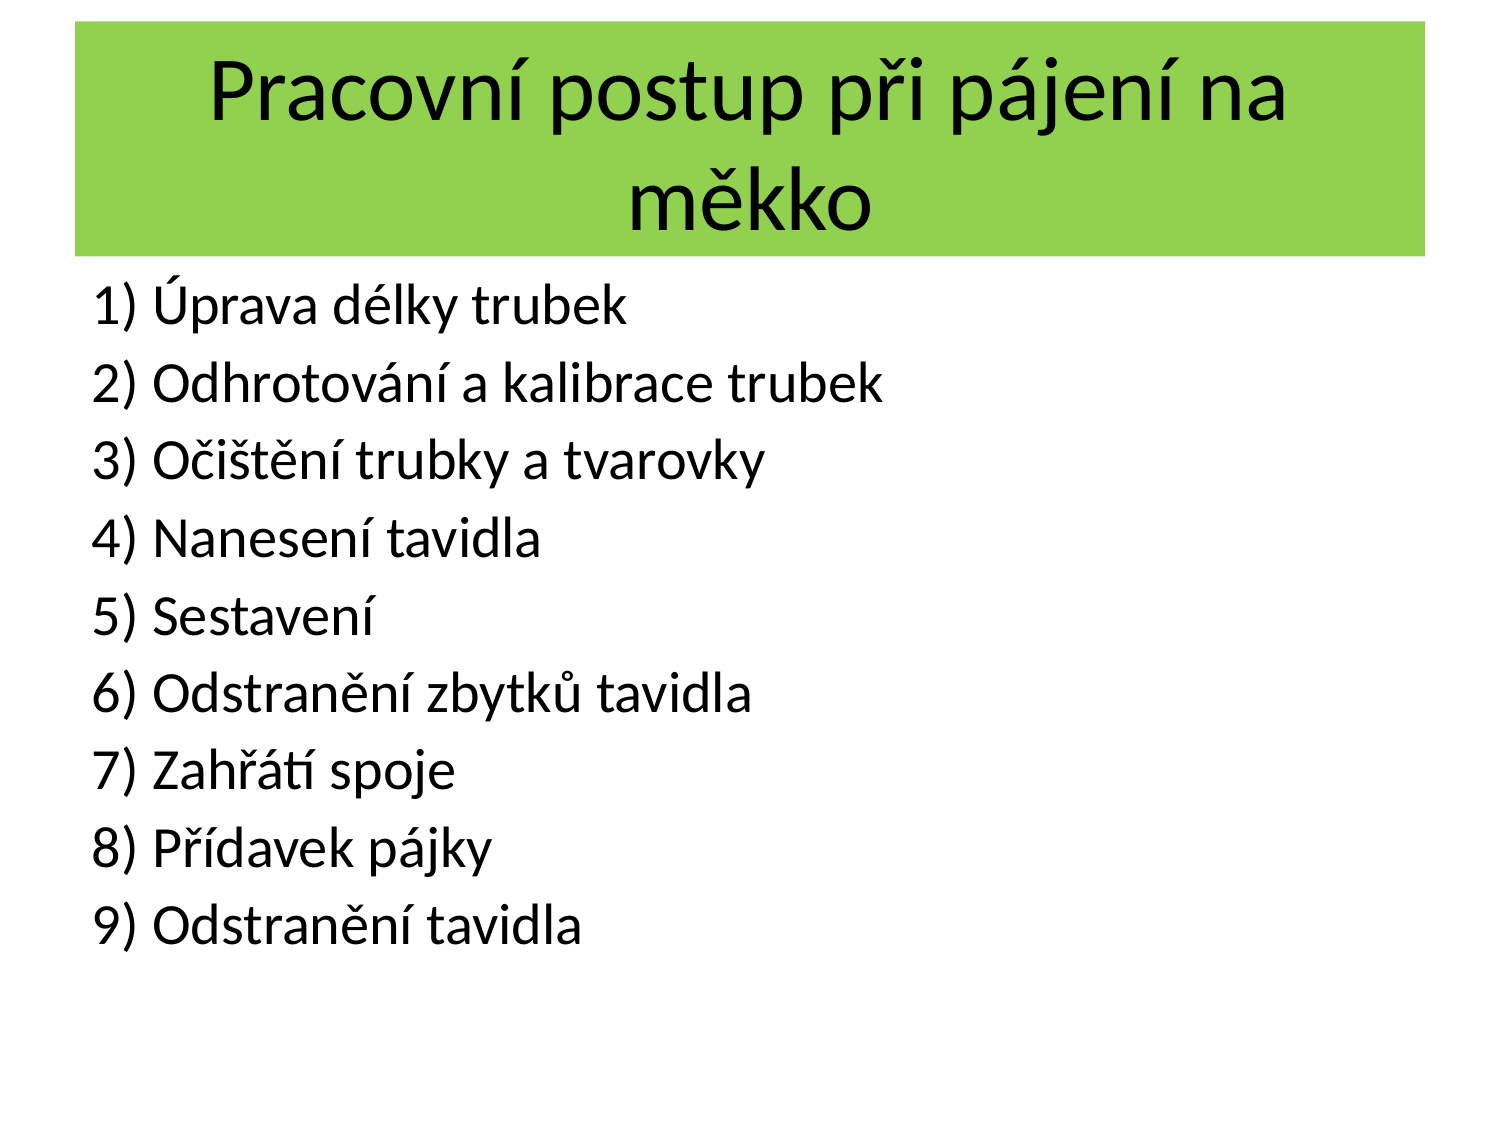

# Pracovní postup při pájení na měkko
1) Úprava délky trubek
2) Odhrotování a kalibrace trubek
3) Očištění trubky a tvarovky
4) Nanesení tavidla
5) Sestavení
6) Odstranění zbytků tavidla
7) Zahřátí spoje
8) Přídavek pájky
9) Odstranění tavidla